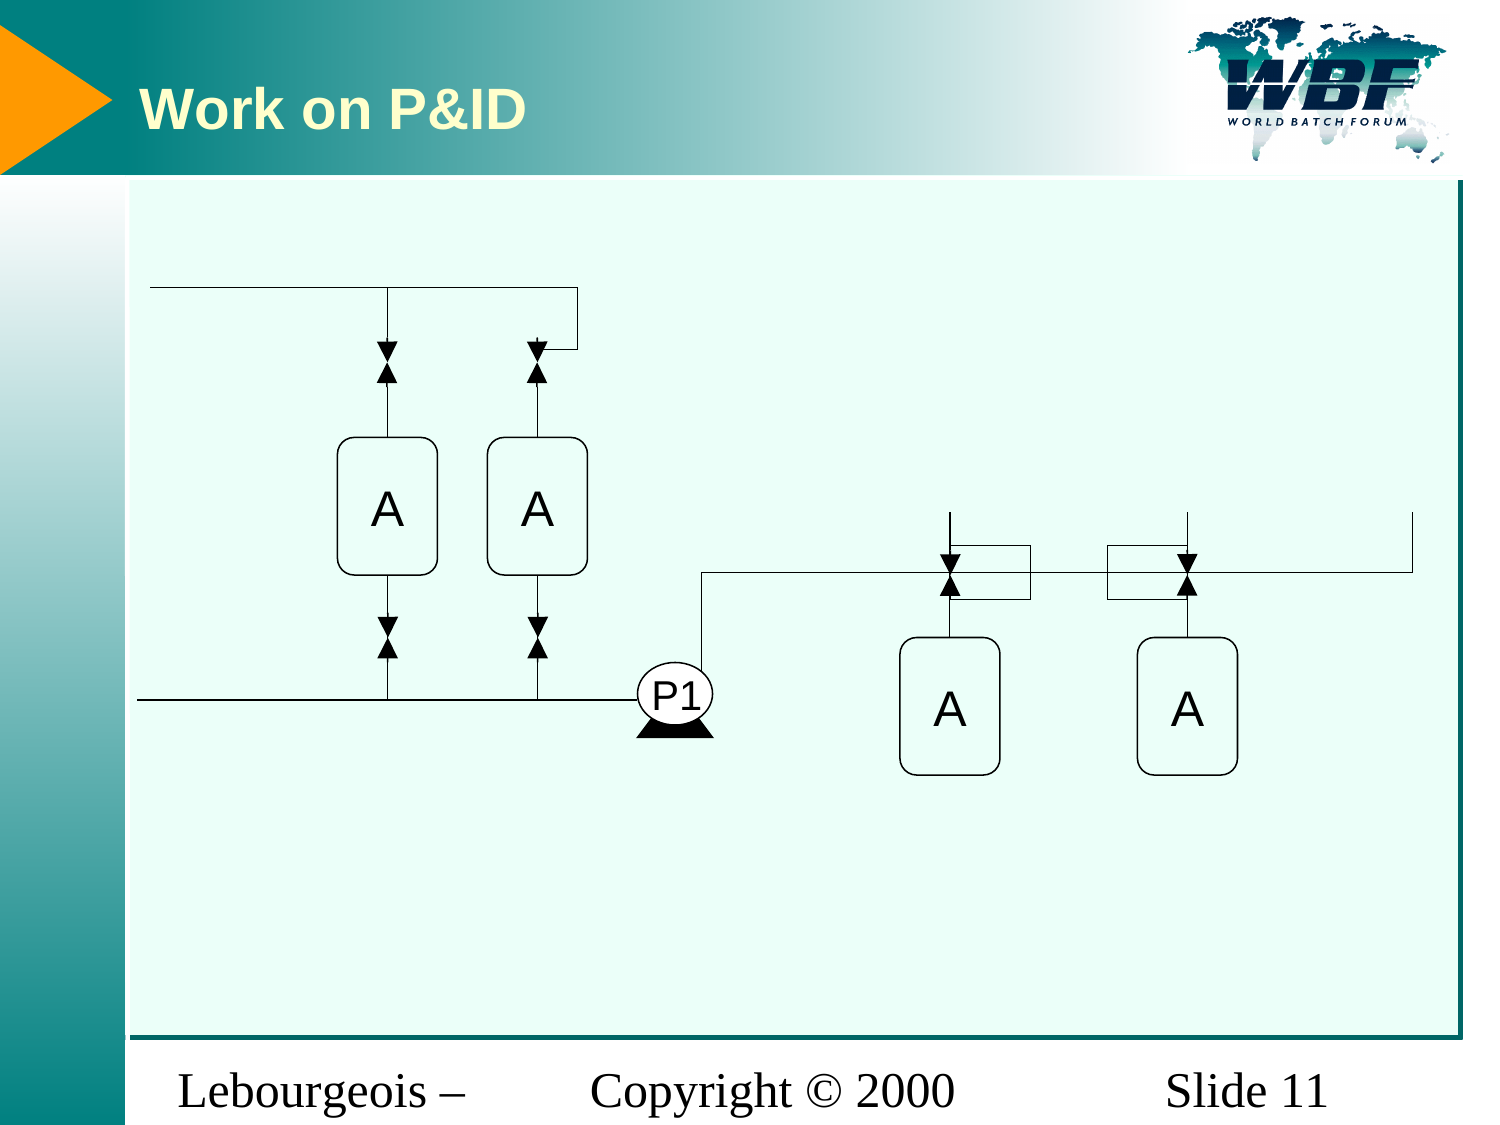

# Work on P&ID
A
A
P1
A
A
11